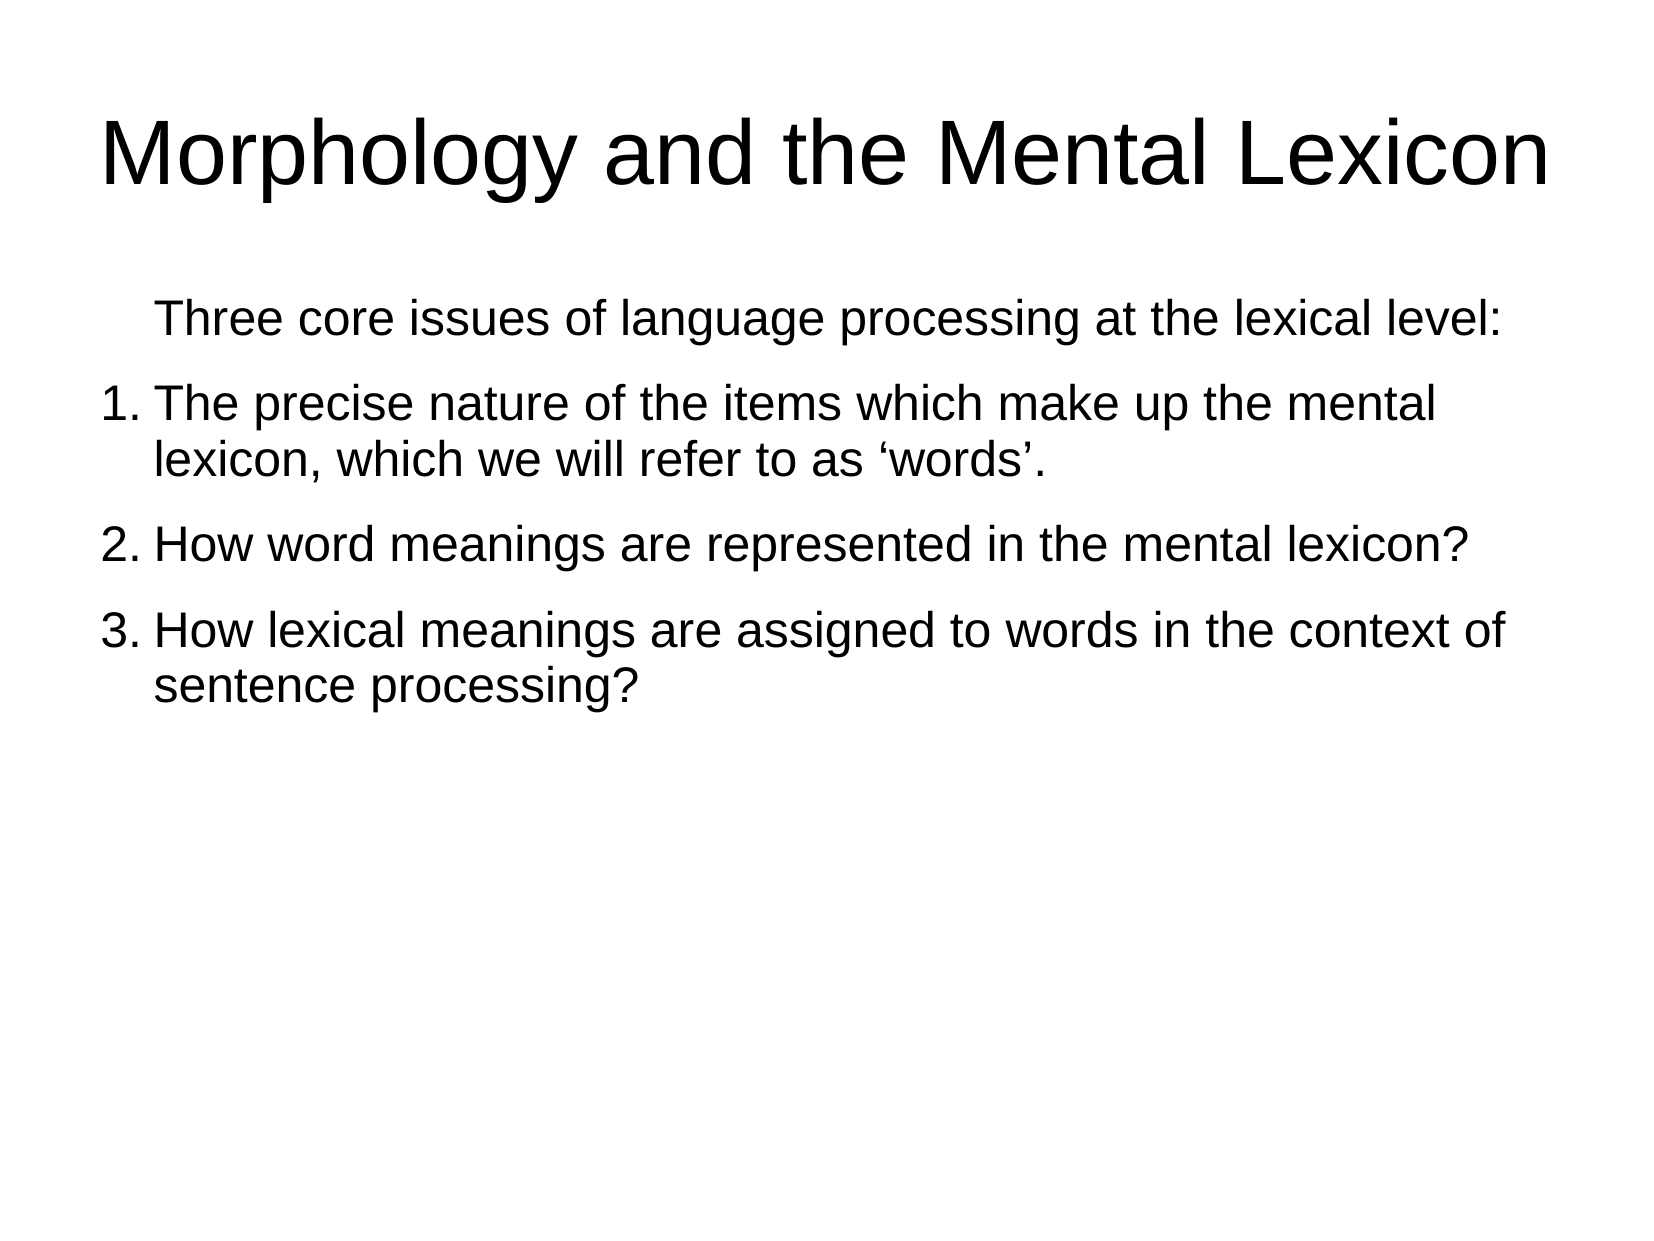

# Morphology and the Mental Lexicon
Three core issues of language processing at the lexical level:
The precise nature of the items which make up the mental lexicon, which we will refer to as ‘words’.
How word meanings are represented in the mental lexicon?
How lexical meanings are assigned to words in the context of sentence processing?